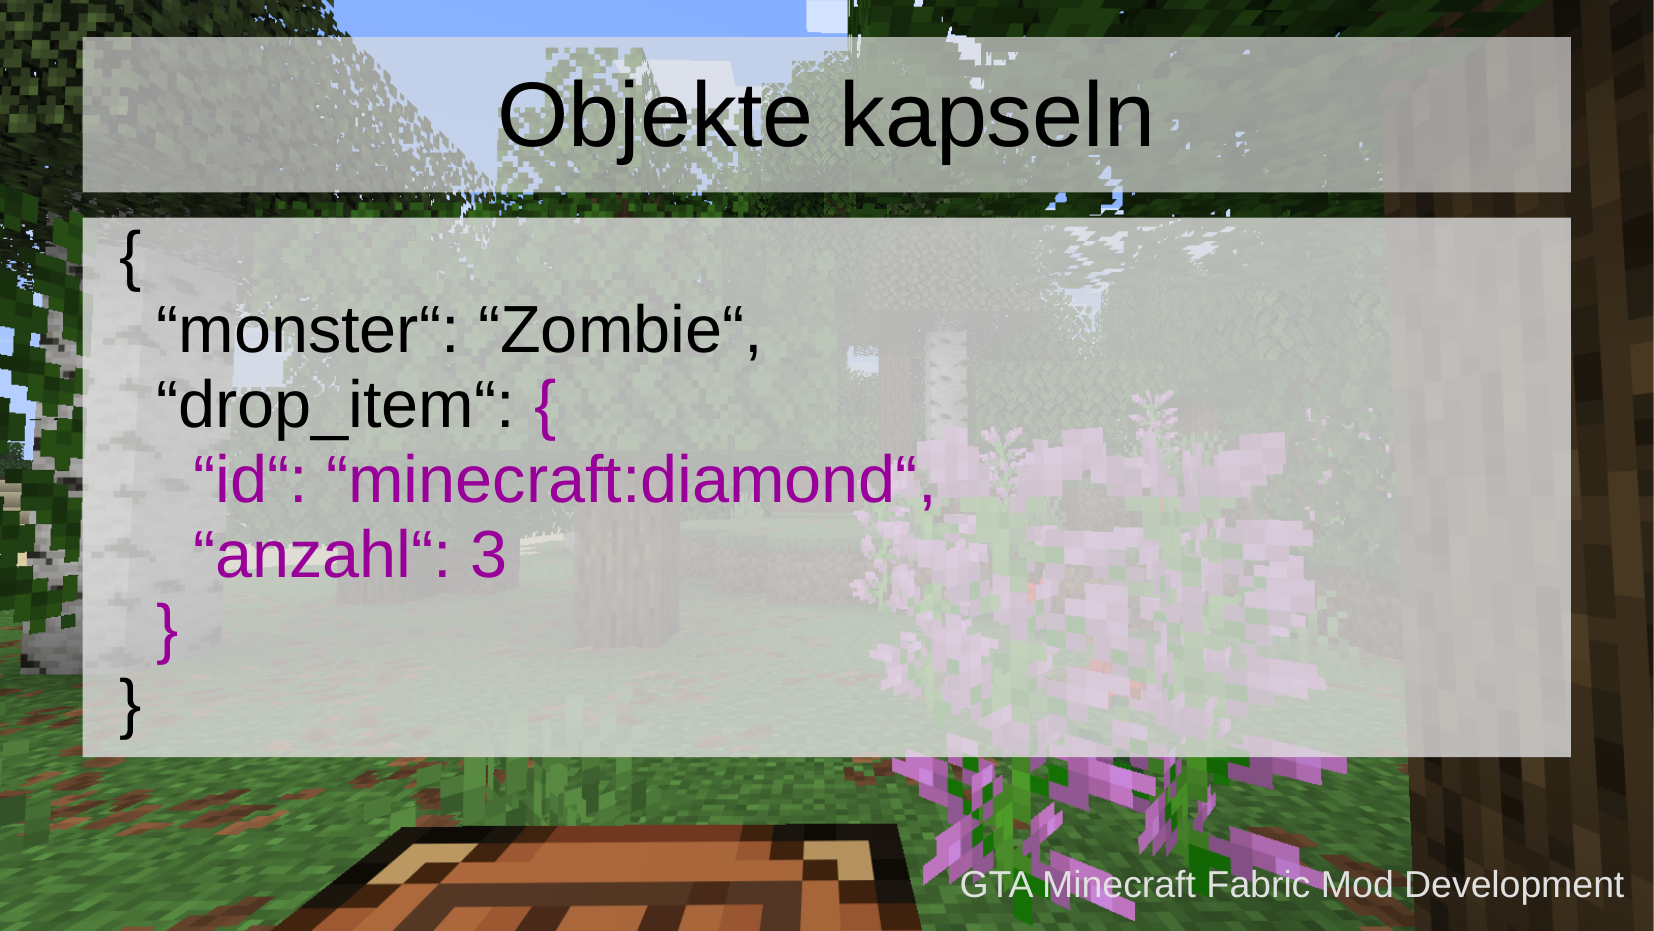

# Objekte kapseln
 {
 “monster“: “Zombie“,
 “drop_item“: {
 “id“: “minecraft:diamond“,
 “anzahl“: 3
 }
 }